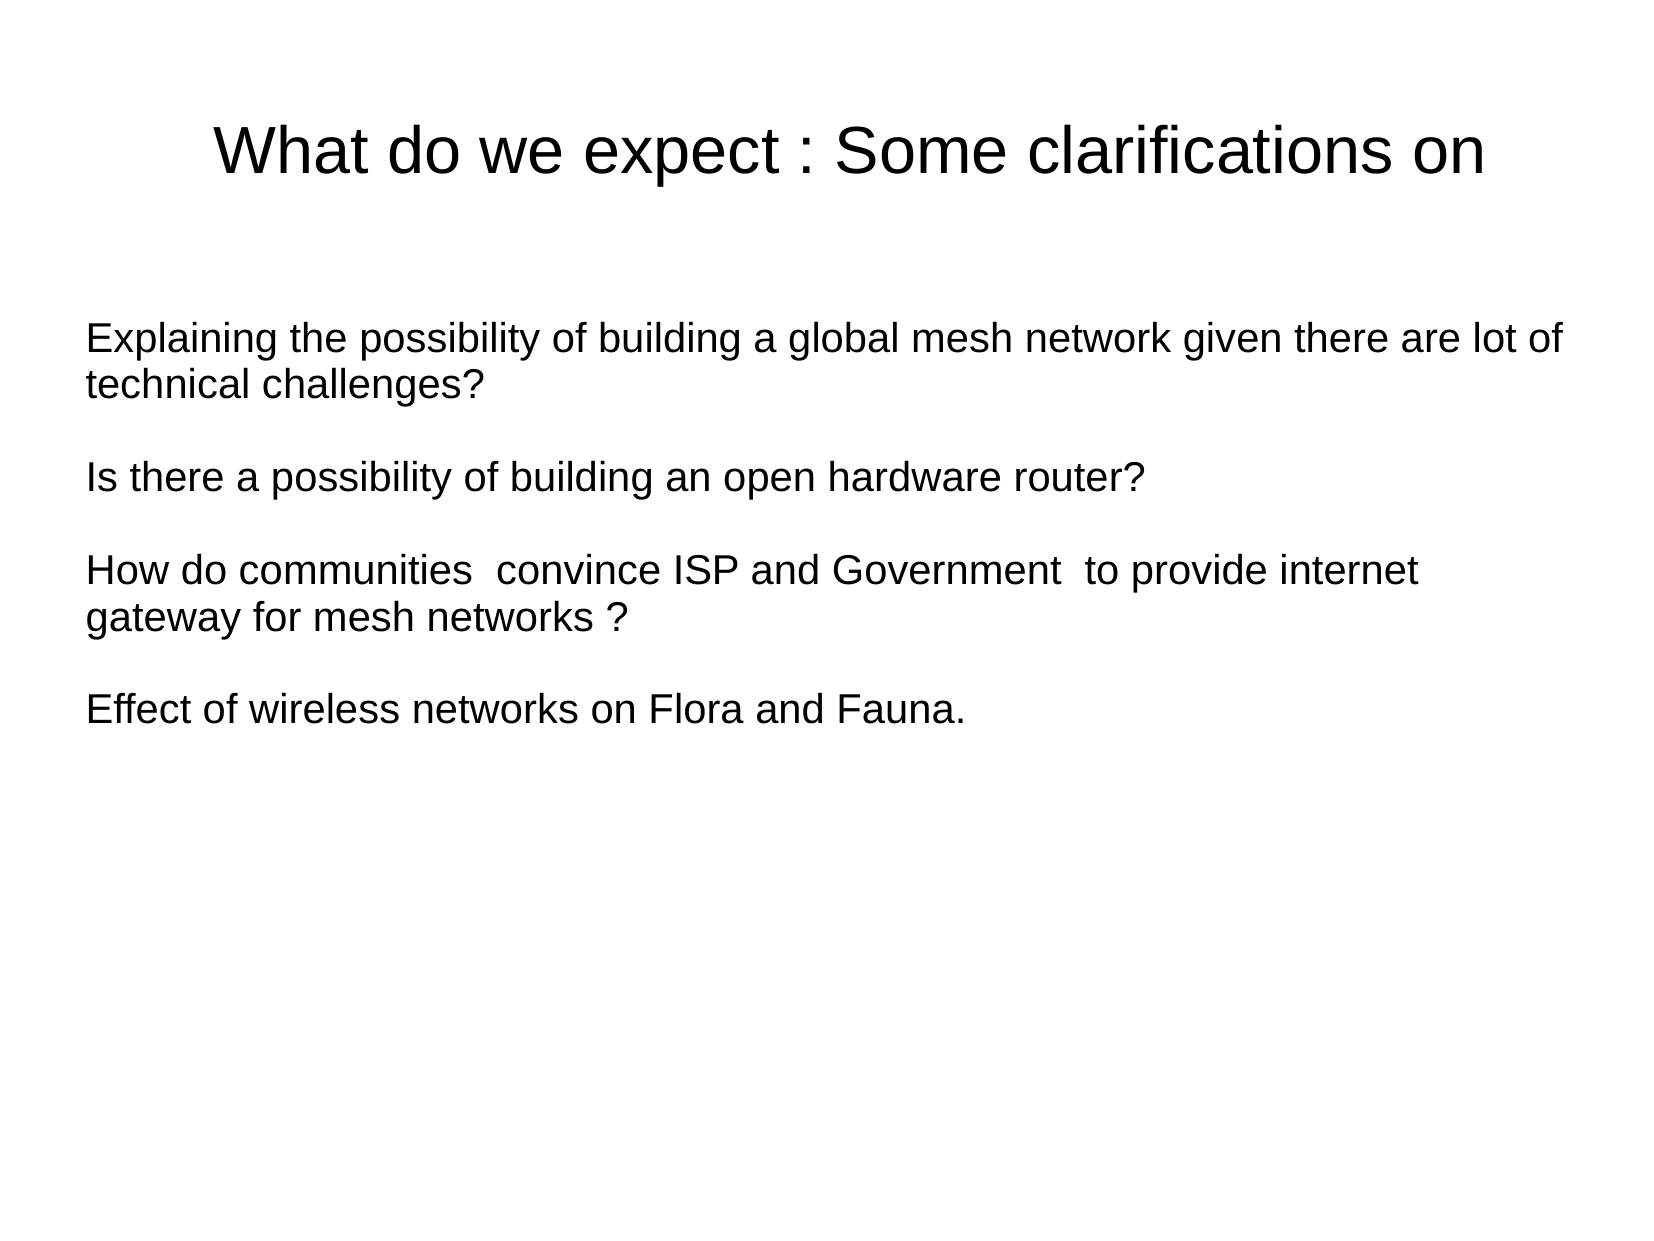

# What do we expect : Some clarifications on
Explaining the possibility of building a global mesh network given there are lot of technical challenges?
Is there a possibility of building an open hardware router?
How do communities convince ISP and Government to provide internet gateway for mesh networks ?
Effect of wireless networks on Flora and Fauna.